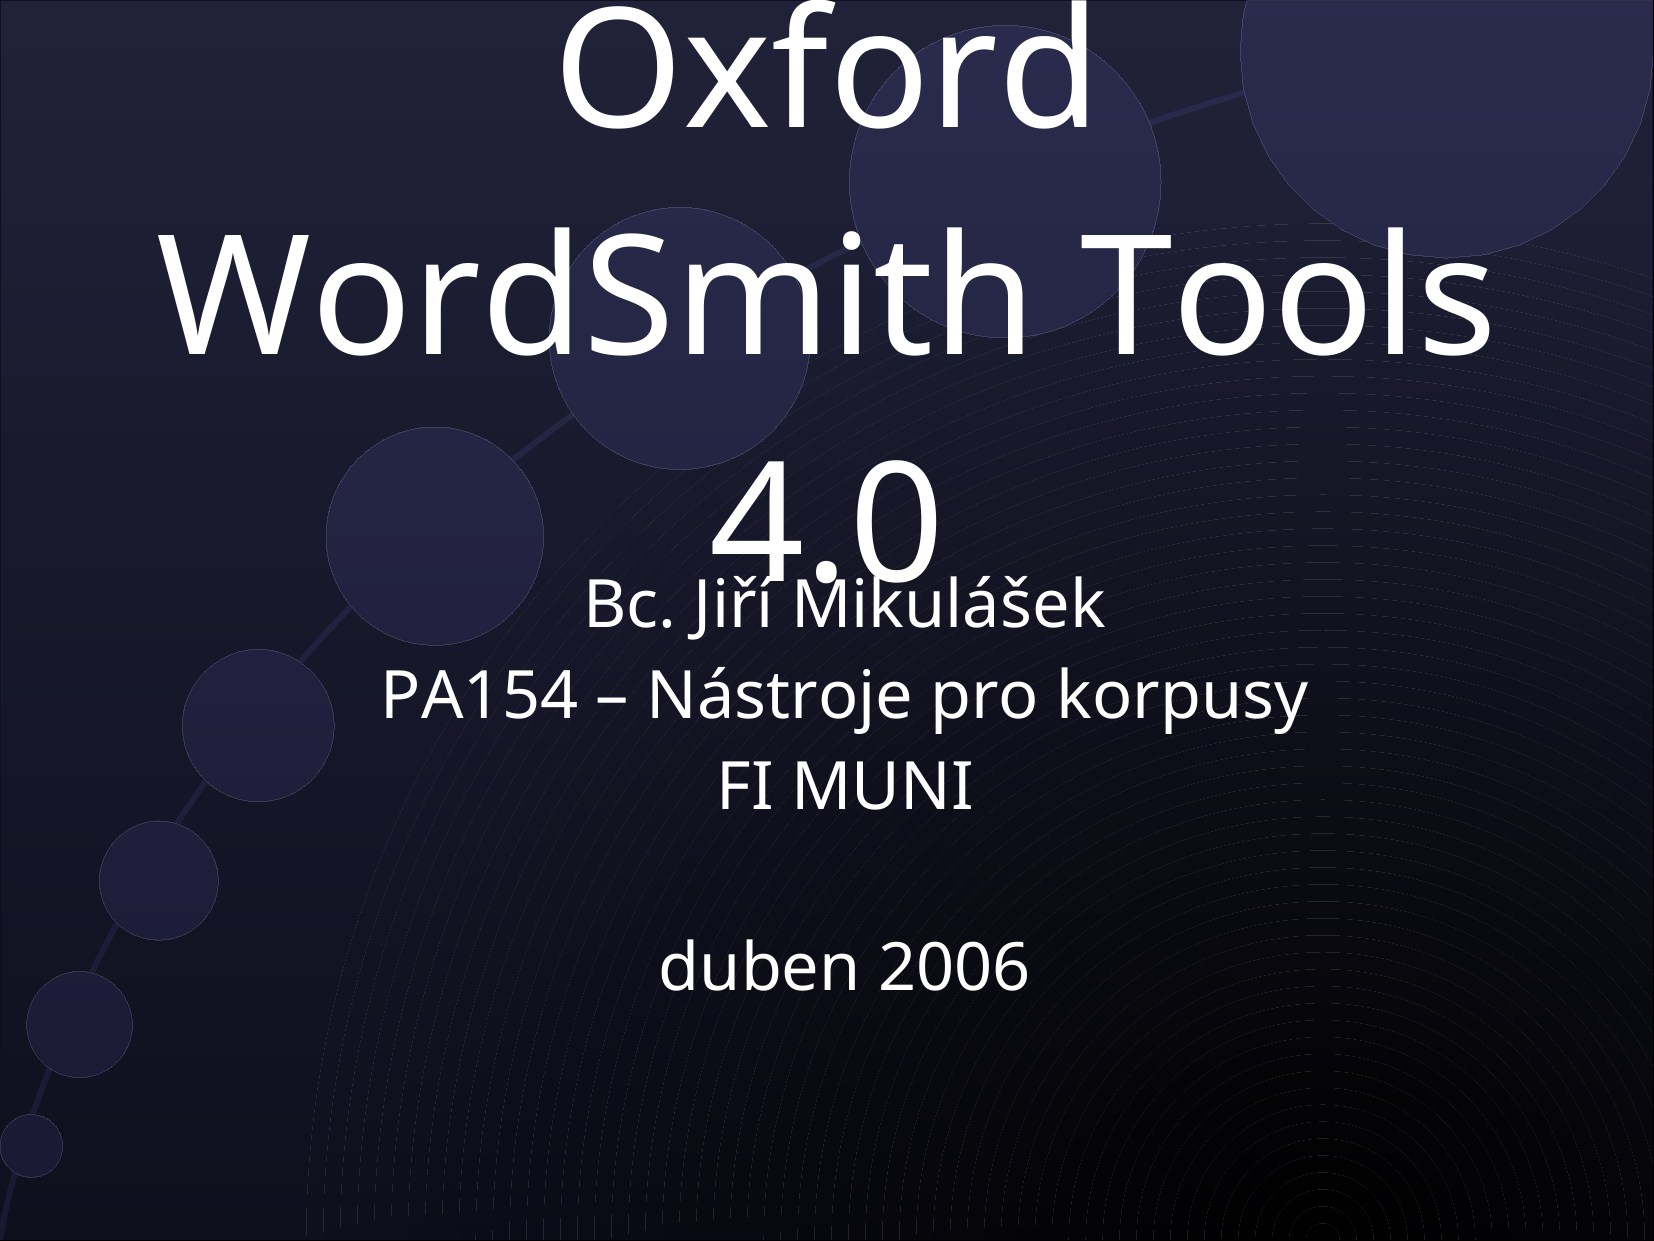

# Oxford WordSmith Tools 4.0
Bc. Jiří Mikulášek
PA154 – Nástroje pro korpusy
FI MUNI
duben 2006